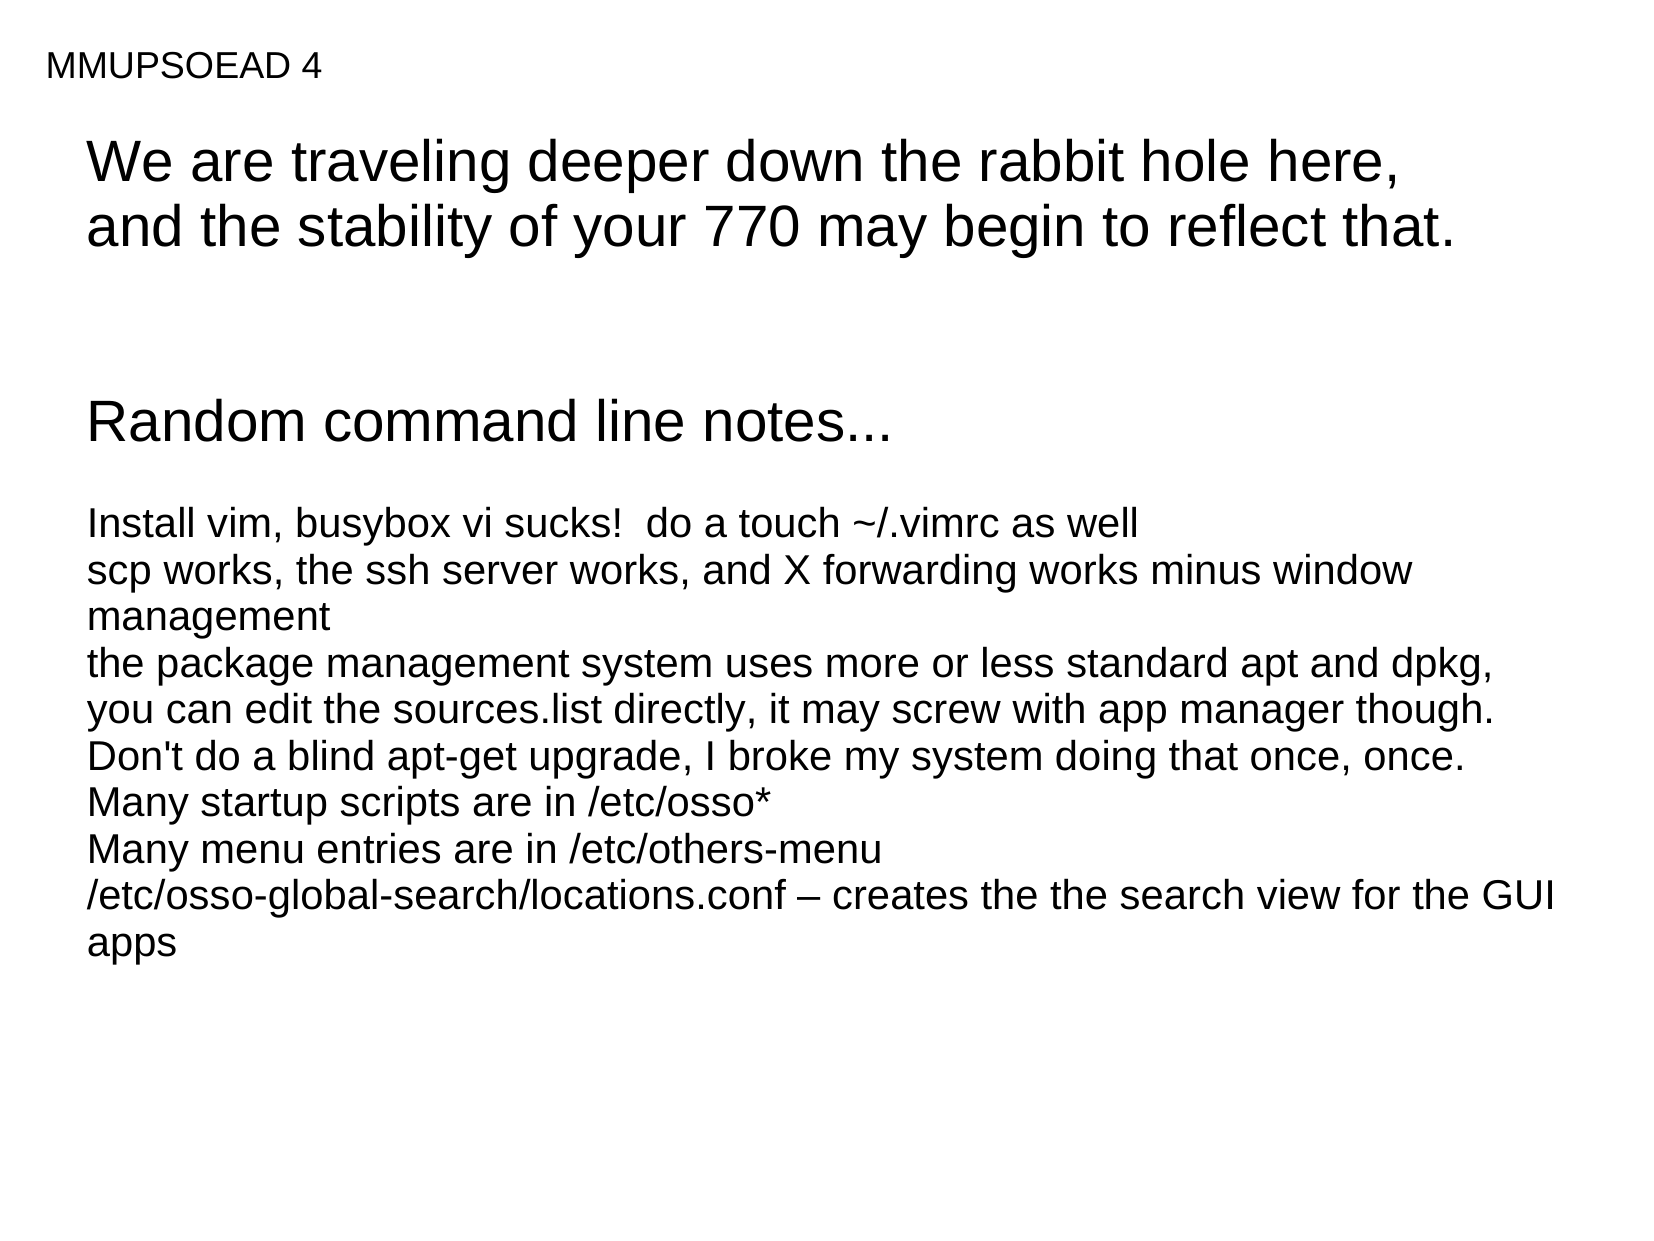

MMUPSOEAD 4
We are traveling deeper down the rabbit hole here,
and the stability of your 770 may begin to reflect that.
Random command line notes...
Install vim, busybox vi sucks! do a touch ~/.vimrc as well
scp works, the ssh server works, and X forwarding works minus window management
the package management system uses more or less standard apt and dpkg, you can edit the sources.list directly, it may screw with app manager though.
Don't do a blind apt-get upgrade, I broke my system doing that once, once.
Many startup scripts are in /etc/osso*
Many menu entries are in /etc/others-menu
/etc/osso-global-search/locations.conf – creates the the search view for the GUI apps